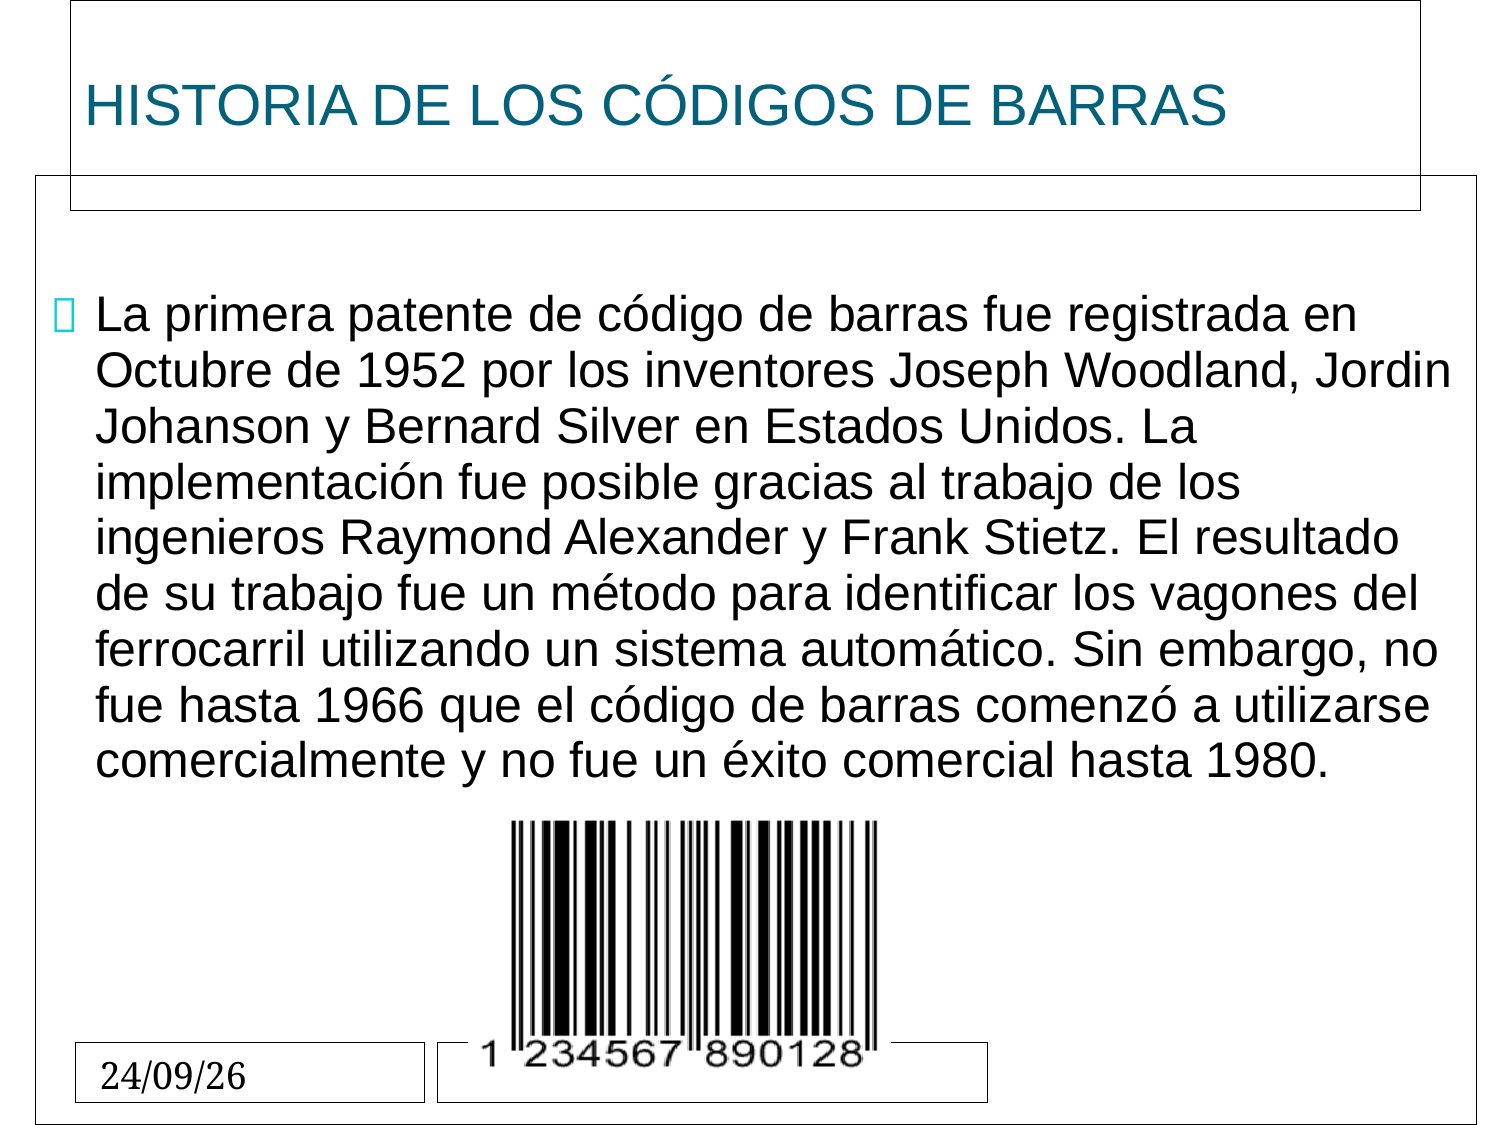

# HISTORIA DE LOS CÓDIGOS DE BARRAS
La primera patente de código de barras fue registrada en Octubre de 1952 por los inventores Joseph Woodland, Jordin Johanson y Bernard Silver en Estados Unidos. La implementación fue posible gracias al trabajo de los ingenieros Raymond Alexander y Frank Stietz. El resultado de su trabajo fue un método para identificar los vagones del ferrocarril utilizando un sistema automático. Sin embargo, no fue hasta 1966 que el código de barras comenzó a utilizarse comercialmente y no fue un éxito comercial hasta 1980.